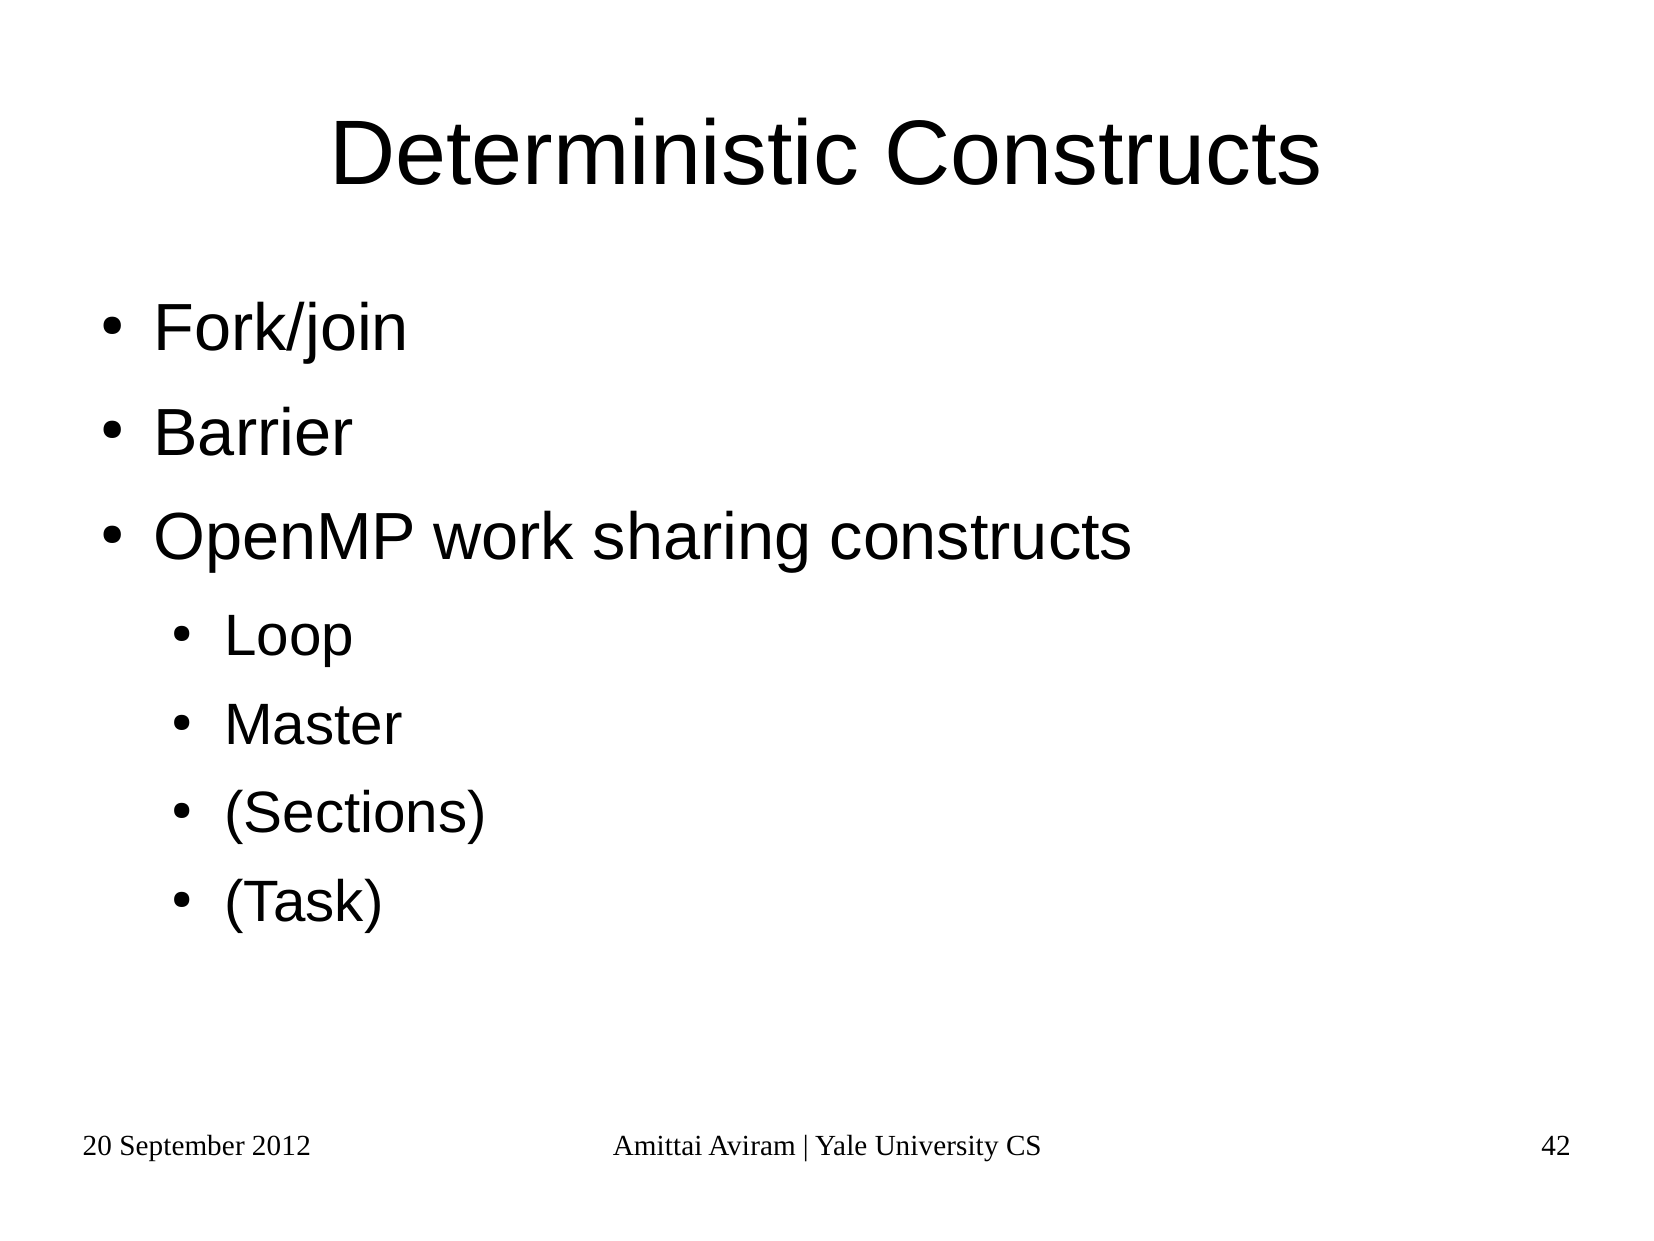

# Deterministic Constructs
Fork/join
Barrier
OpenMP work sharing constructs
Loop
Master
(Sections)
(Task)
42